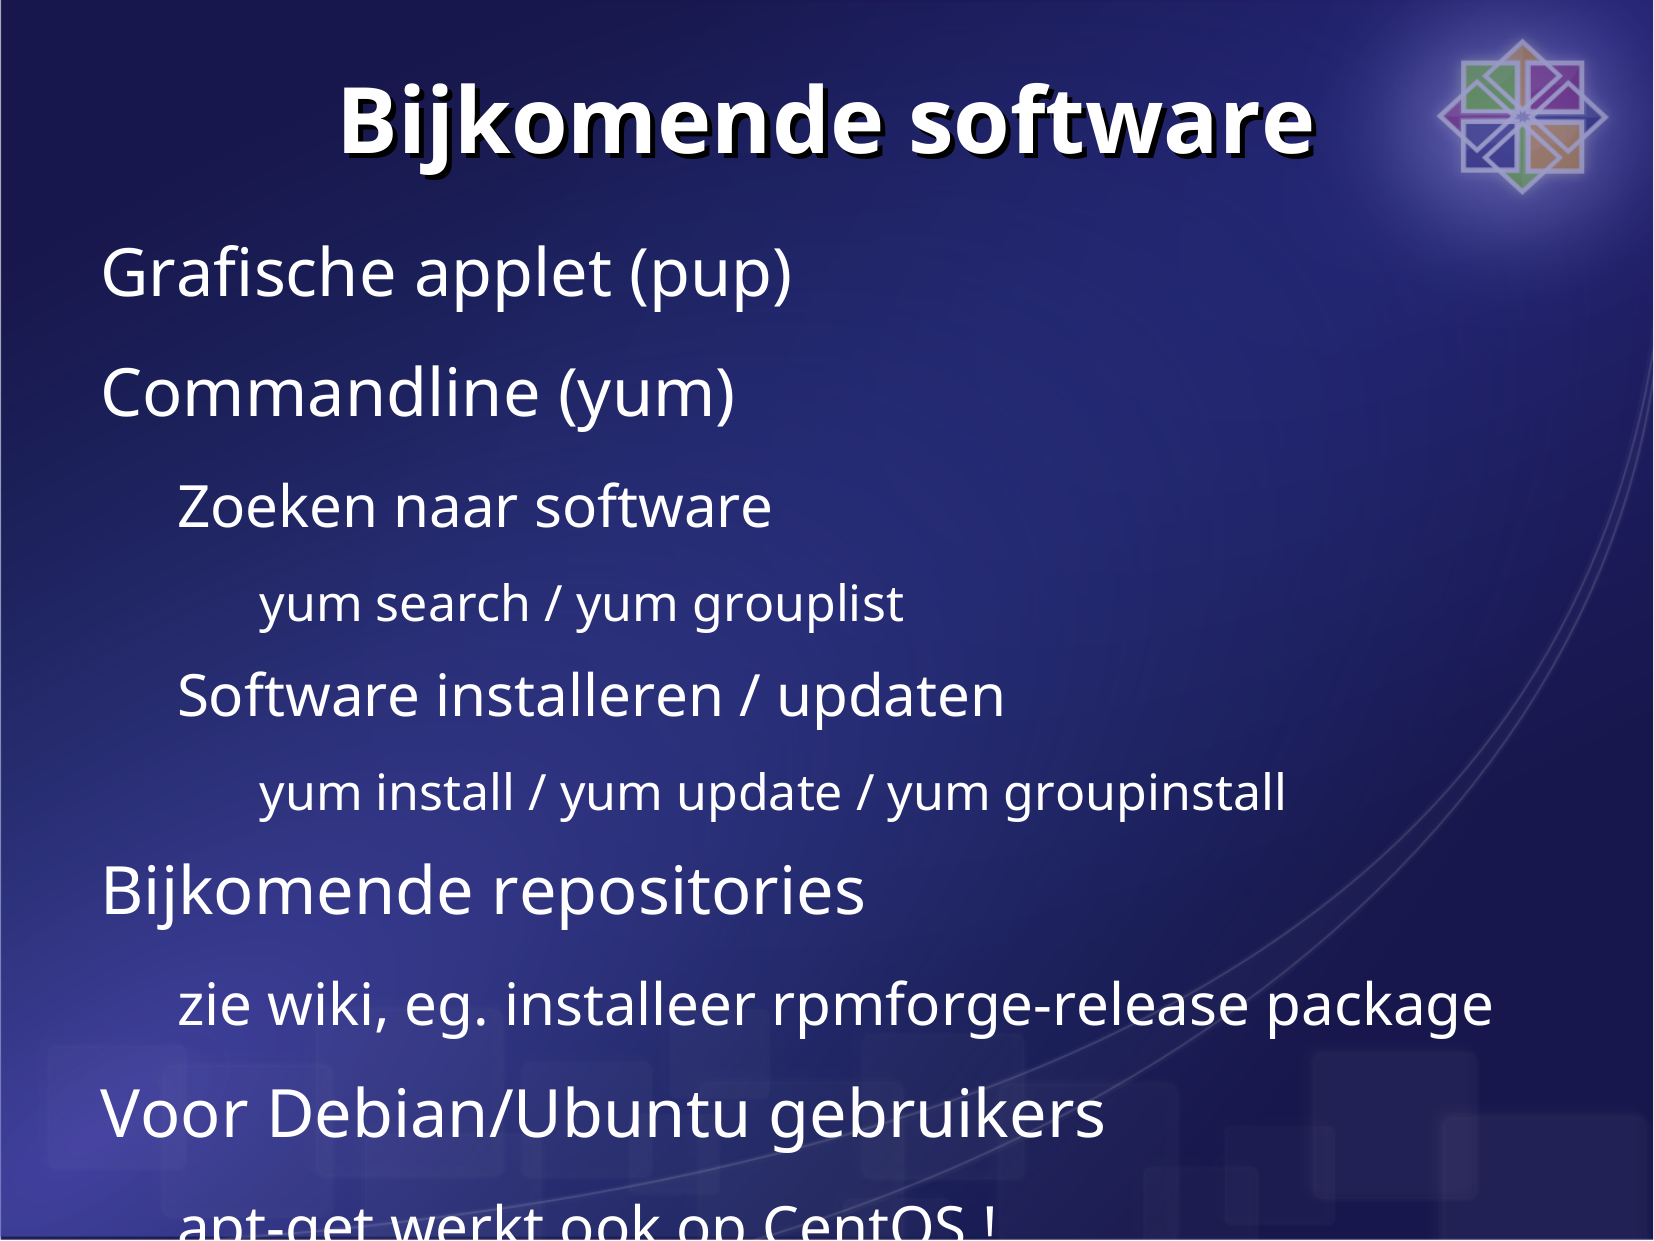

# Bijkomende software
Grafische applet (pup)
Commandline (yum)
Zoeken naar software
yum search / yum grouplist
Software installeren / updaten
yum install / yum update / yum groupinstall
Bijkomende repositories
zie wiki, eg. installeer rpmforge-release package
Voor Debian/Ubuntu gebruikers
apt-get werkt ook op CentOS !